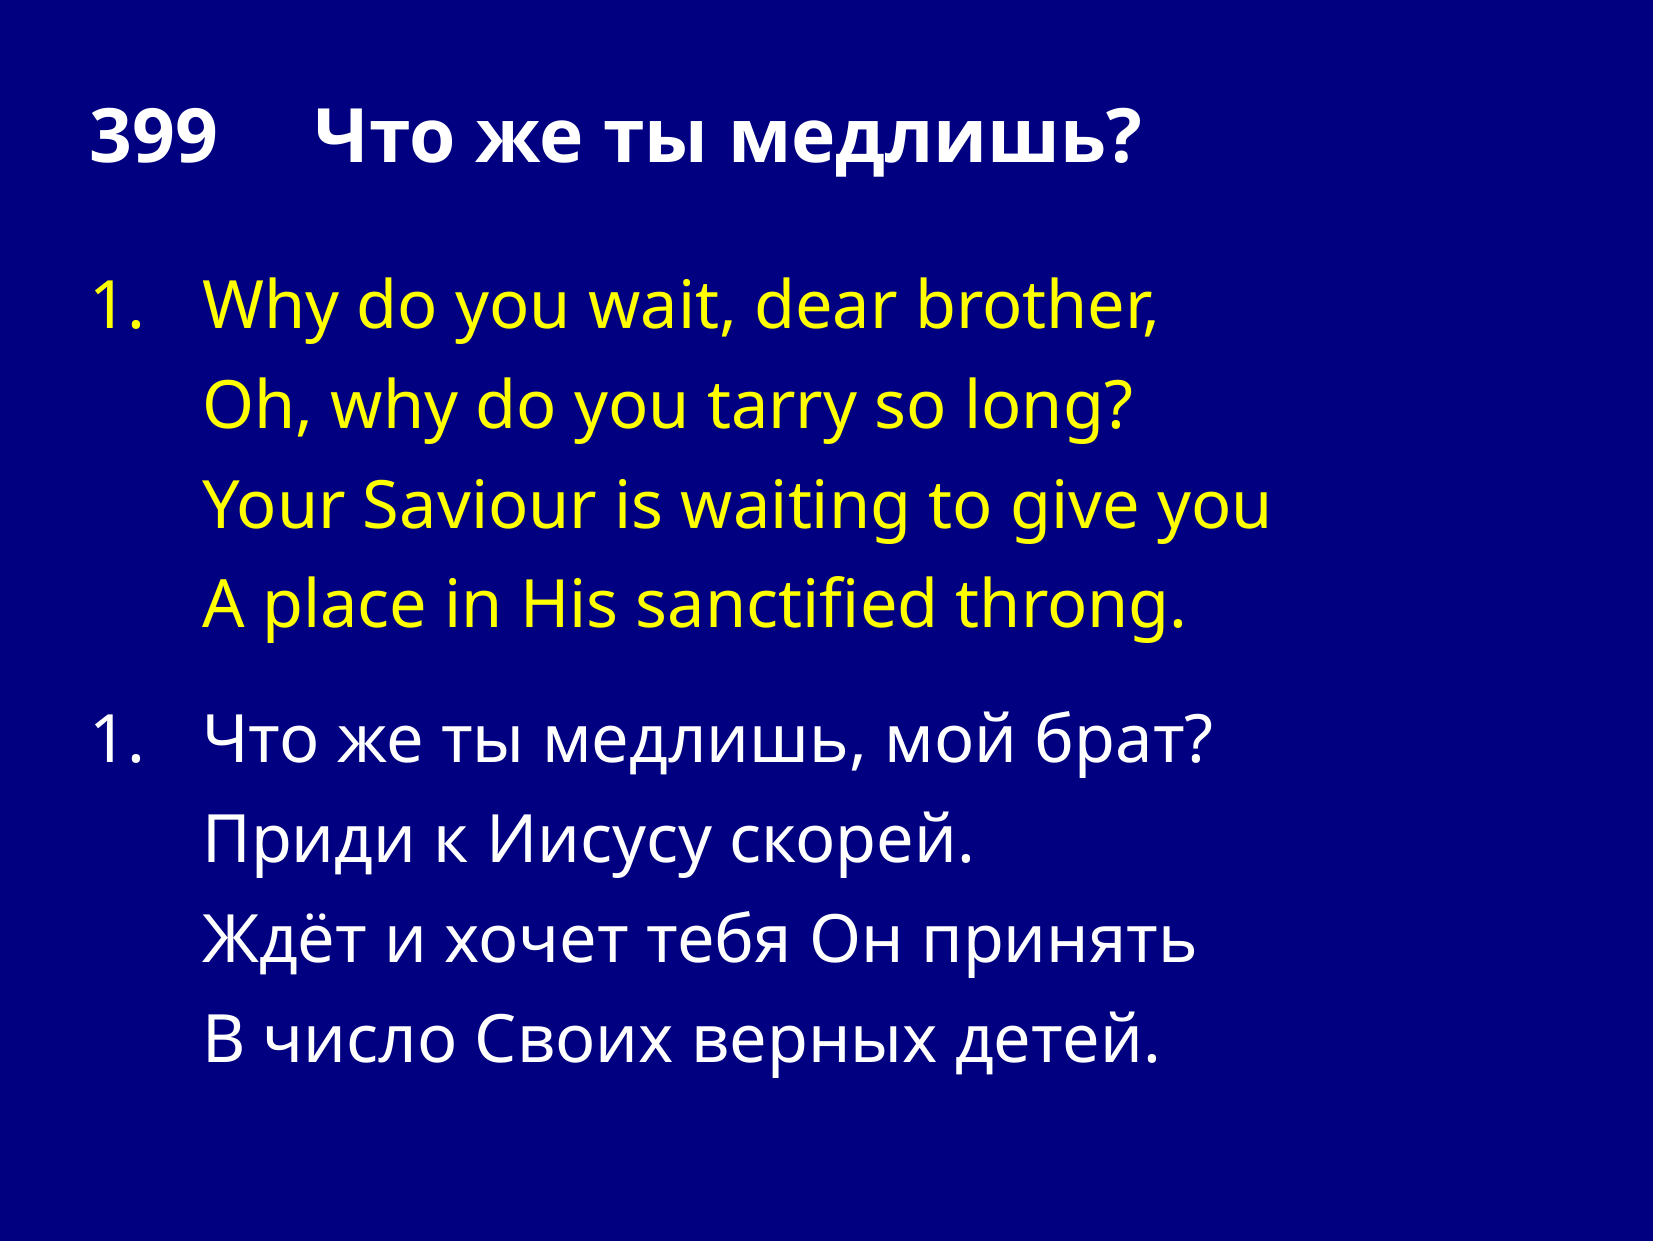

399	Что же ты медлишь?
1.	Why do you wait, dear brother,
	Oh, why do you tarry so long?
	Your Saviour is waiting to give you
	A place in His sanctified throng.
1.	Что же ты медлишь, мой брат?
	Приди к Иисусу скорей.
	Ждёт и хочет тебя Он принять
	В число Своих верных детей.